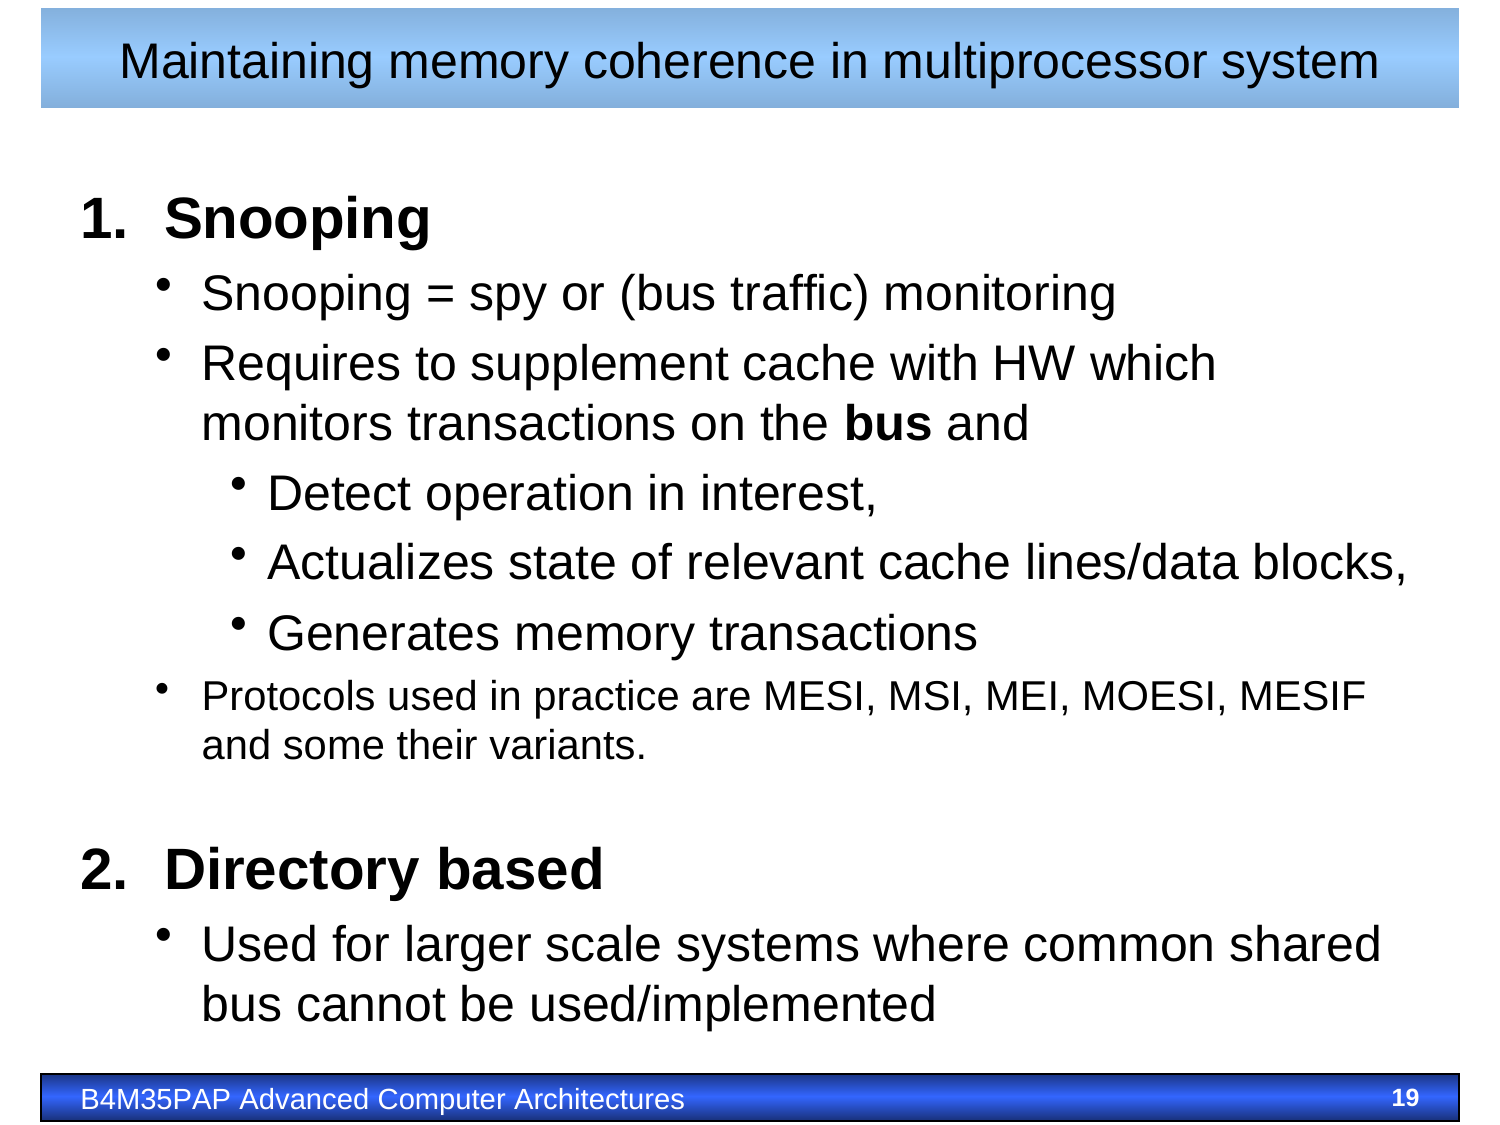

Maintaining memory coherence in multiprocessor system
# Snooping
Snooping = spy or (bus traffic) monitoring
Requires to supplement cache with HW which monitors transactions on the bus and
Detect operation in interest,
Actualizes state of relevant cache lines/data blocks,
Generates memory transactions
Protocols used in practice are MESI, MSI, MEI, MOESI, MESIF and some their variants.
Directory based
Used for larger scale systems where common shared bus cannot be used/implemented